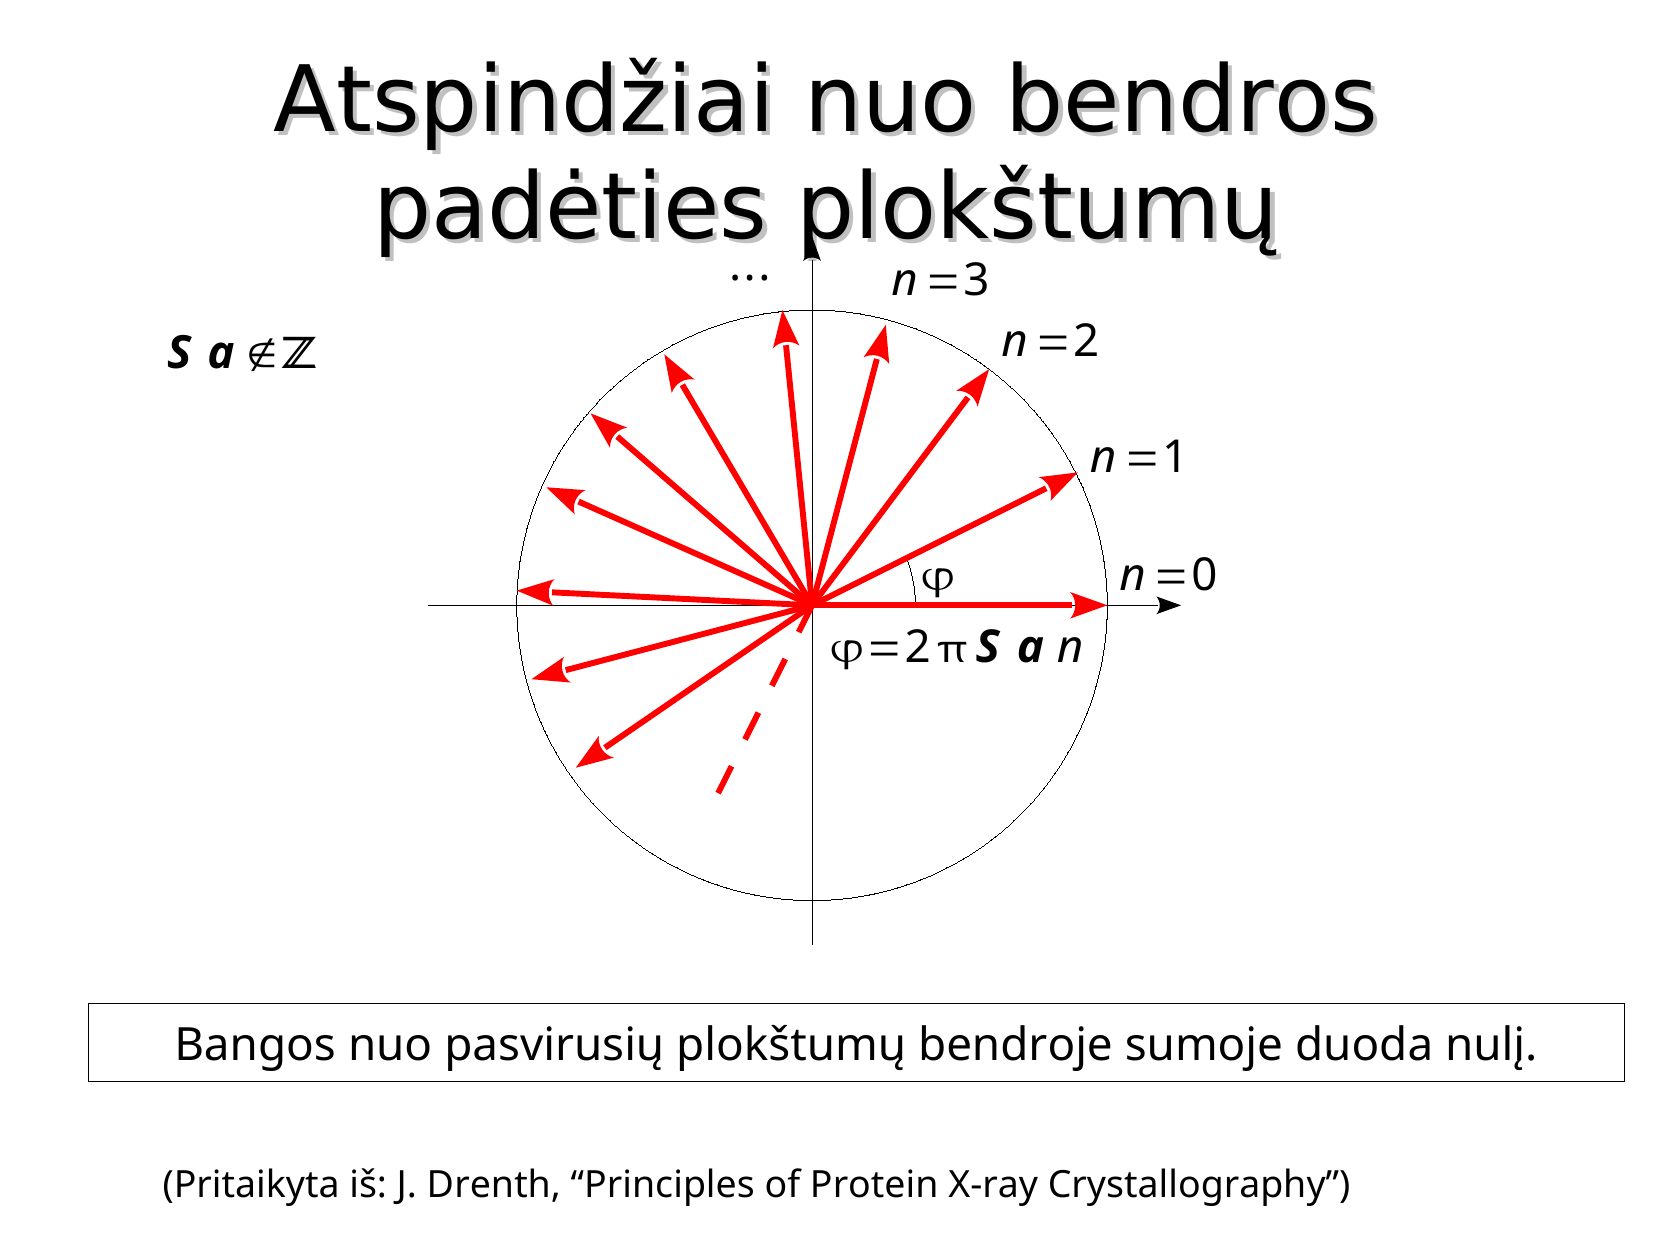

# Atspindžiai nuo bendros padėties plokštumų
Bangos nuo pasvirusių plokštumų bendroje sumoje duoda nulį.
(Pritaikyta iš: J. Drenth, “Principles of Protein X-ray Crystallography”)